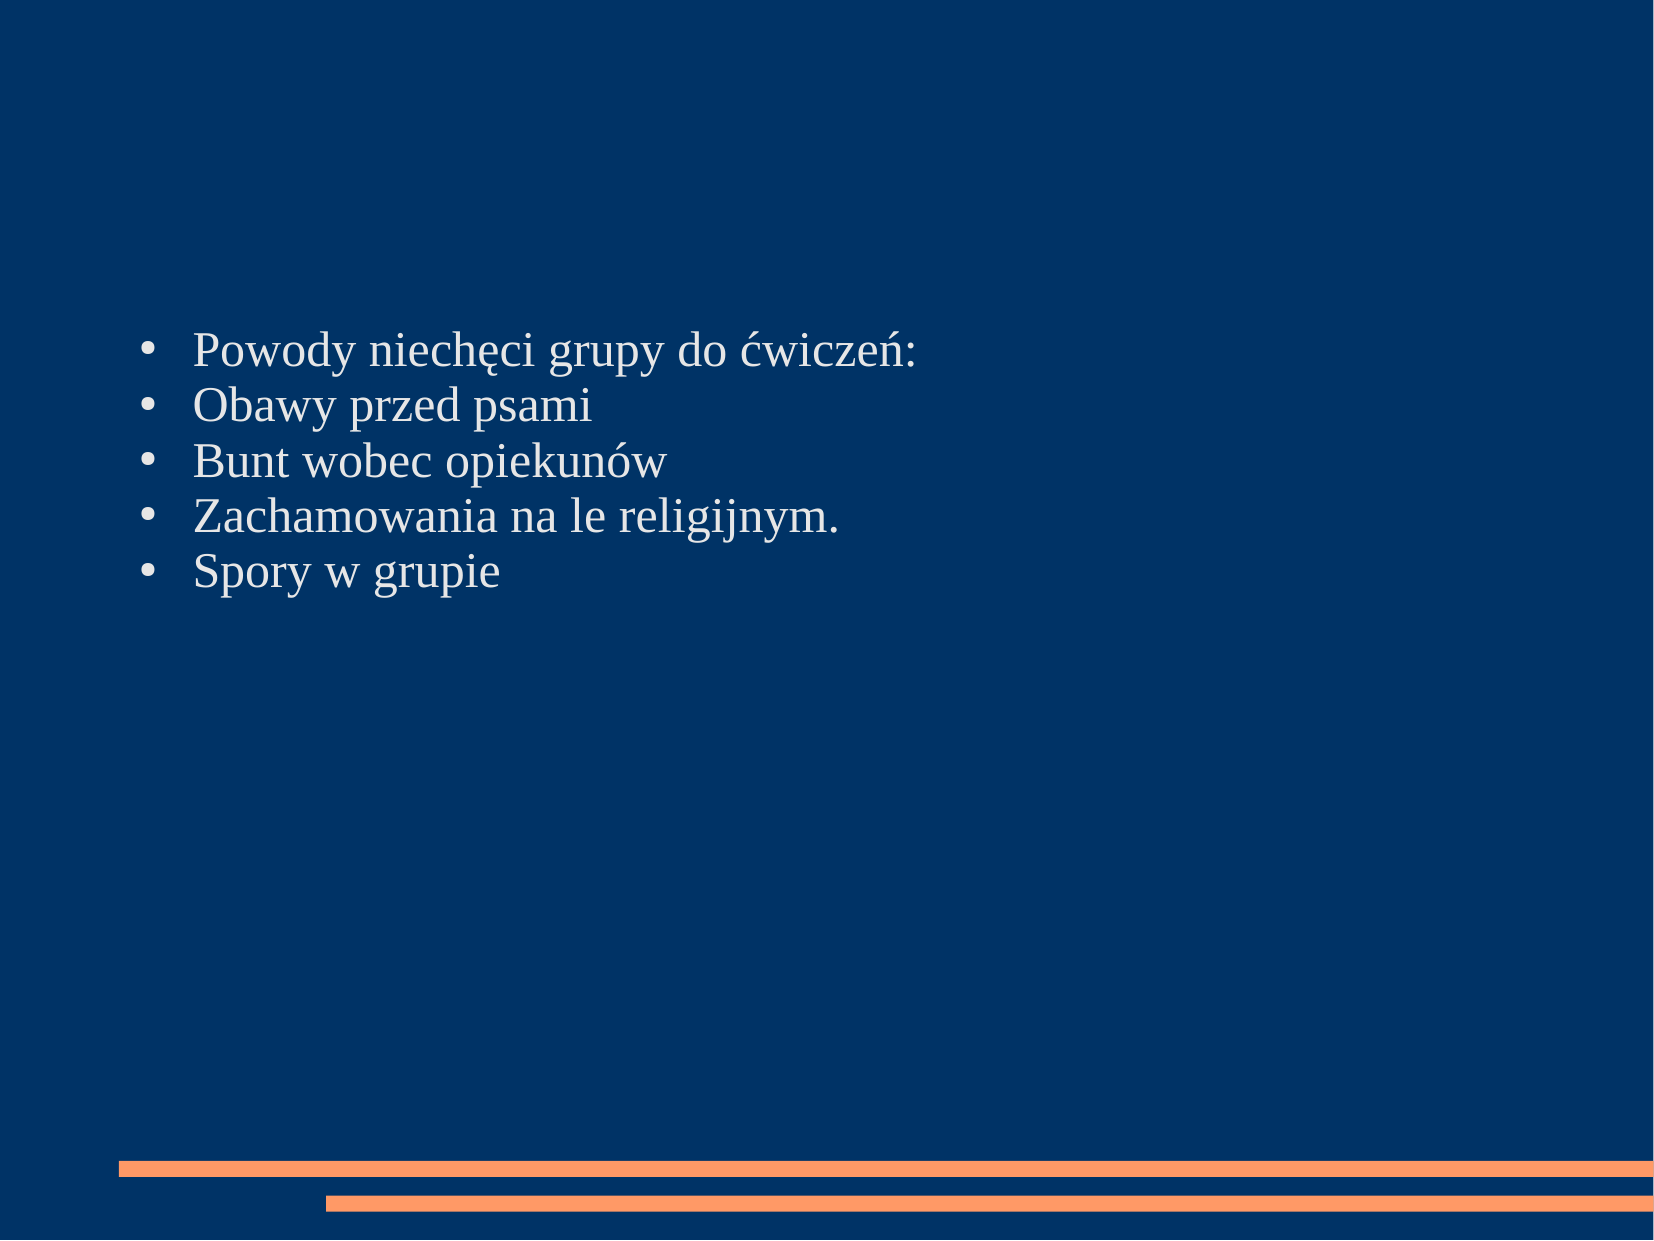

#
Powody niechęci grupy do ćwiczeń:
Obawy przed psami
Bunt wobec opiekunów
Zachamowania na le religijnym.
Spory w grupie